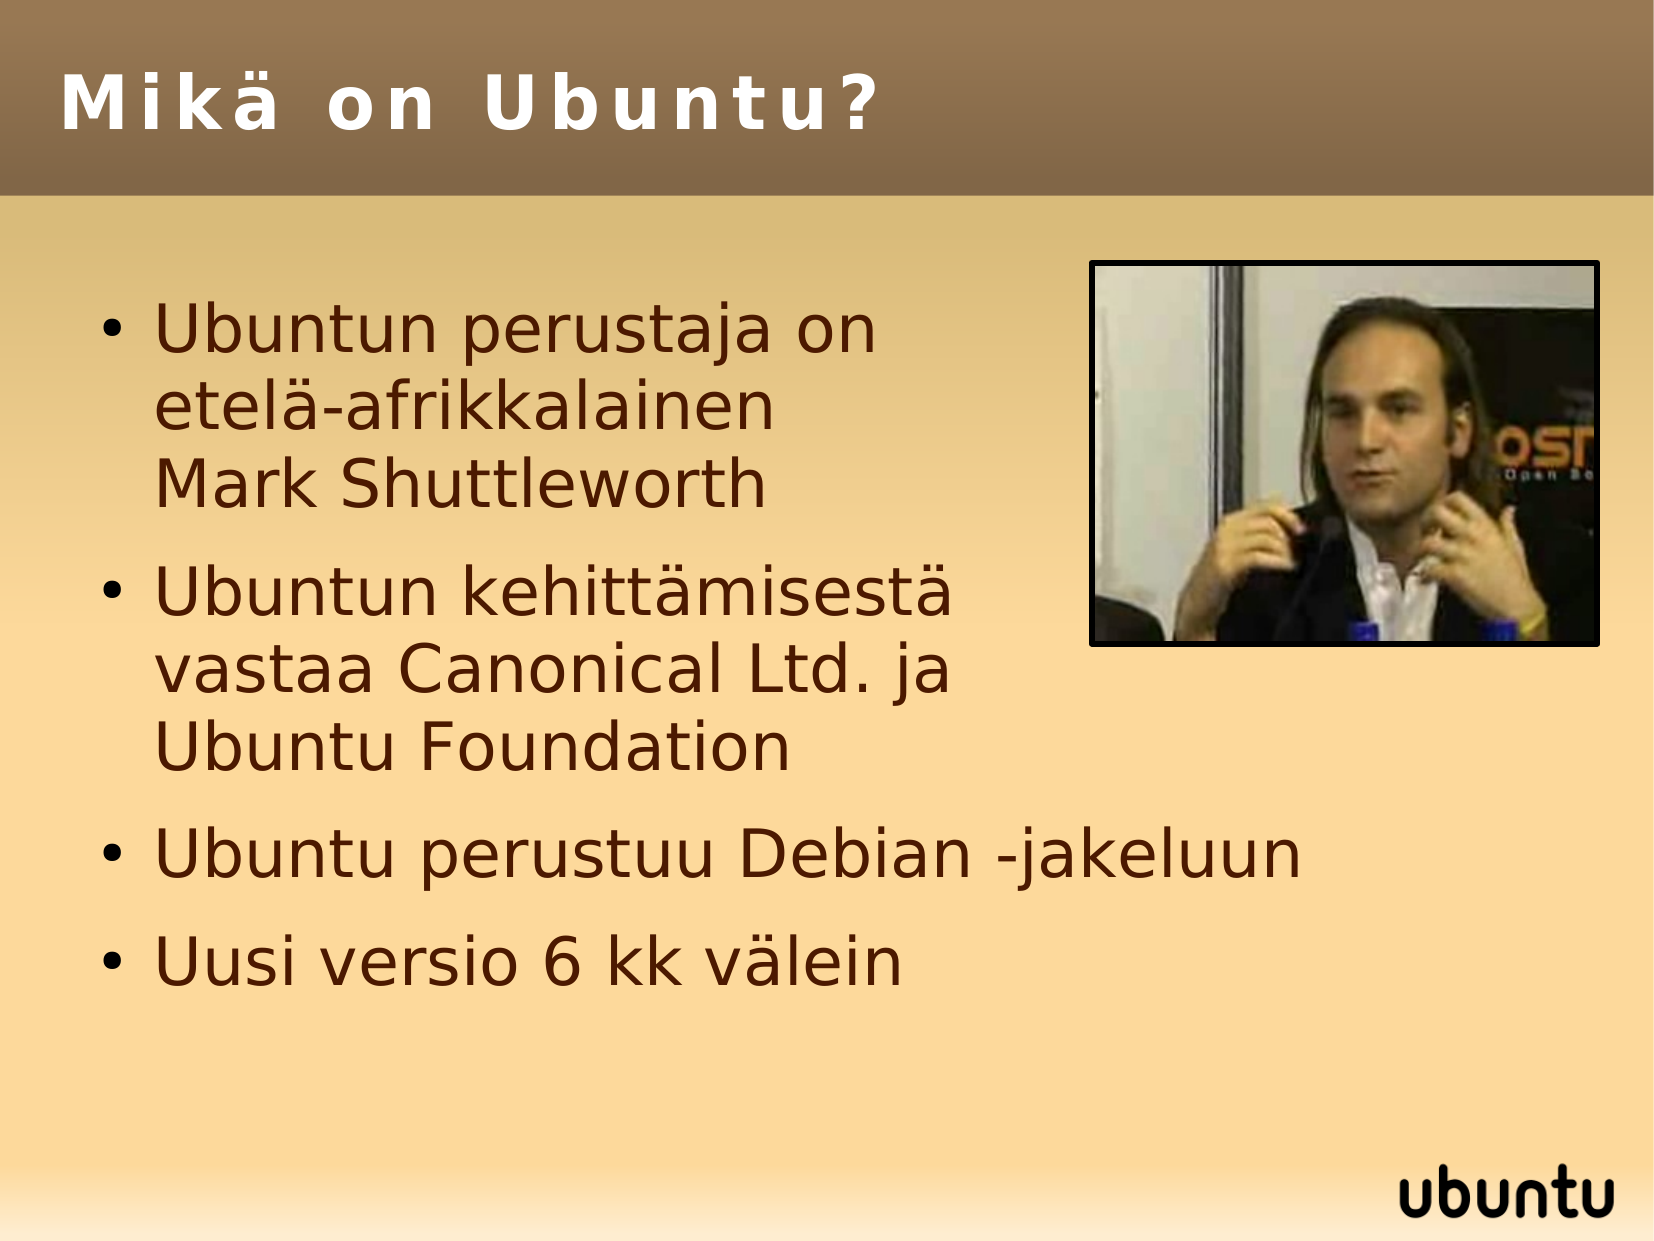

# Mikä on Ubuntu?
Ubuntun perustaja on
etelä-afrikkalainen
Mark Shuttleworth
Ubuntun kehittämisestä
vastaa Canonical Ltd. ja
Ubuntu Foundation
Ubuntu perustuu Debian -jakeluun
Uusi versio 6 kk välein